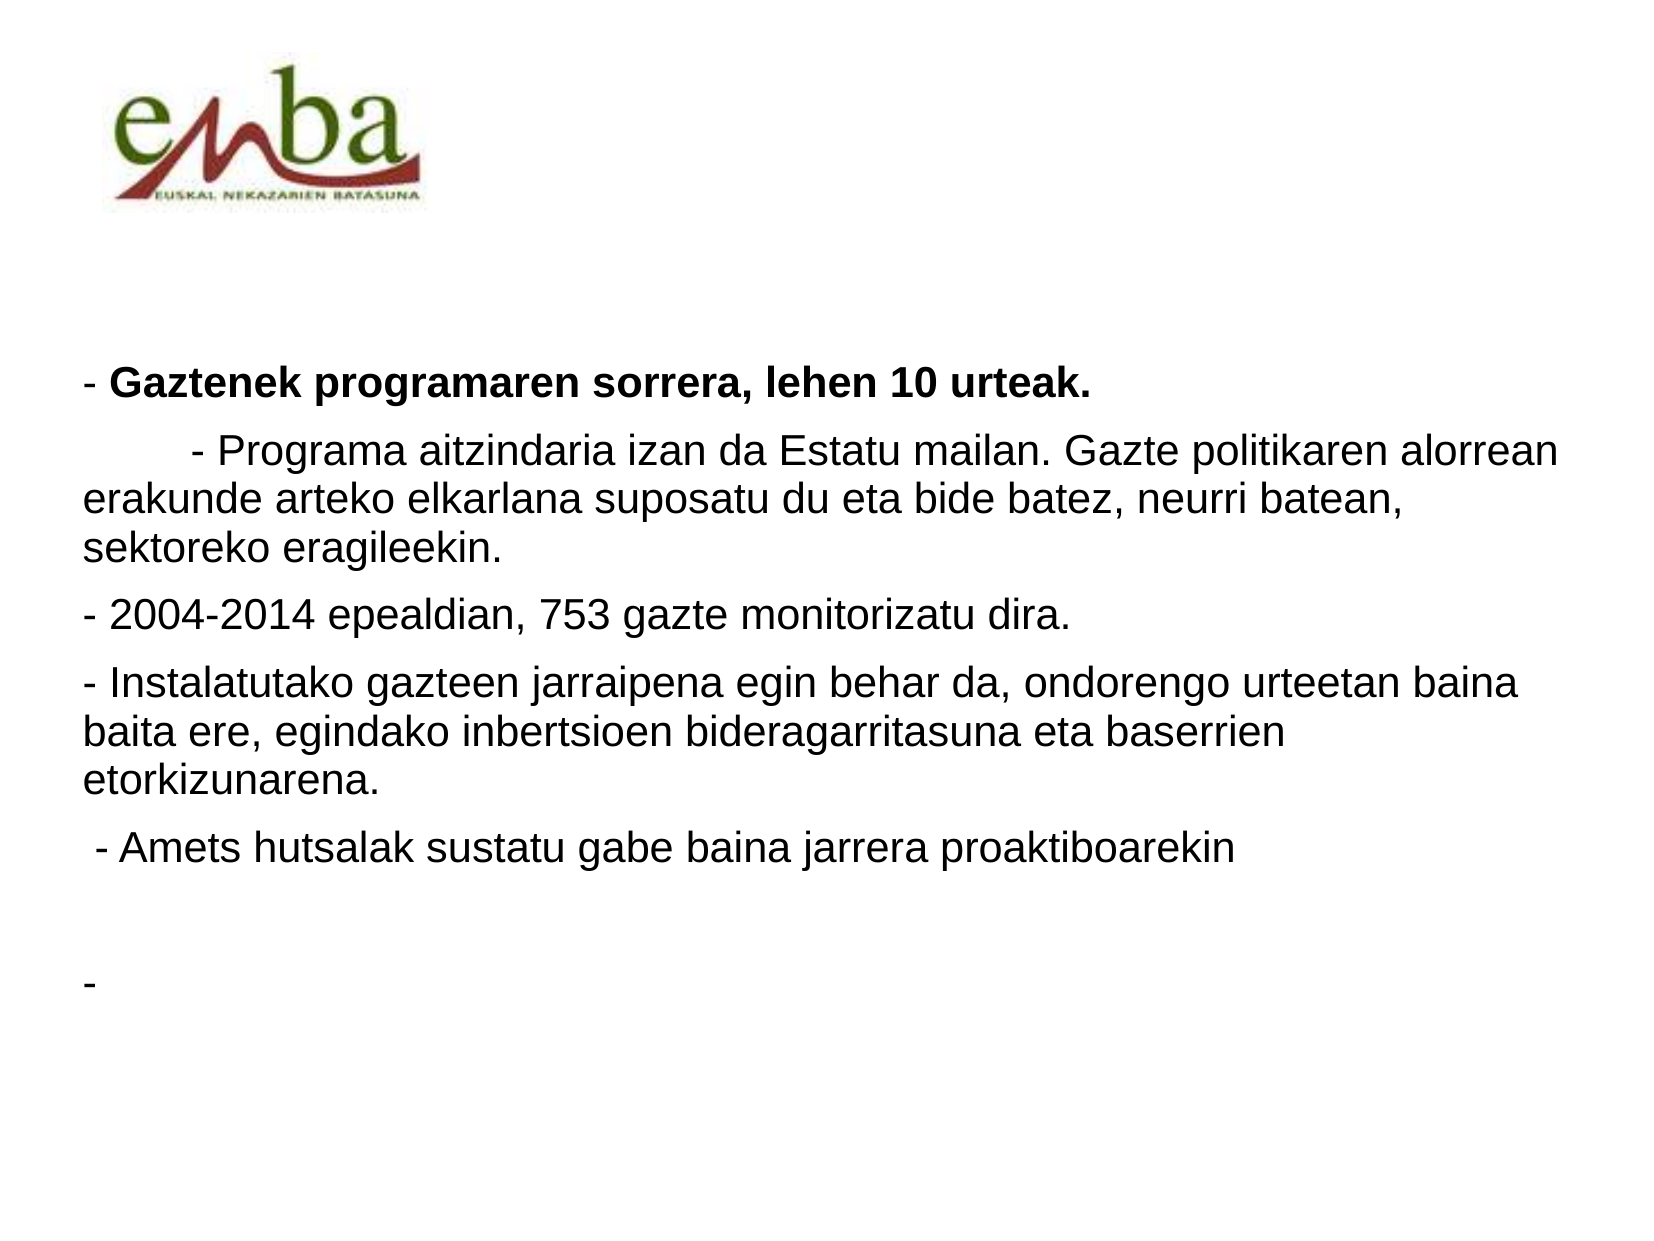

# - Gaztenek programaren sorrera, lehen 10 urteak.
 - Programa aitzindaria izan da Estatu mailan. Gazte politikaren alorrean erakunde arteko elkarlana suposatu du eta bide batez, neurri batean, sektoreko eragileekin.
- 2004-2014 epealdian, 753 gazte monitorizatu dira.
- Instalatutako gazteen jarraipena egin behar da, ondorengo urteetan baina baita ere, egindako inbertsioen bideragarritasuna eta baserrien etorkizunarena.
 - Amets hutsalak sustatu gabe baina jarrera proaktiboarekin
-